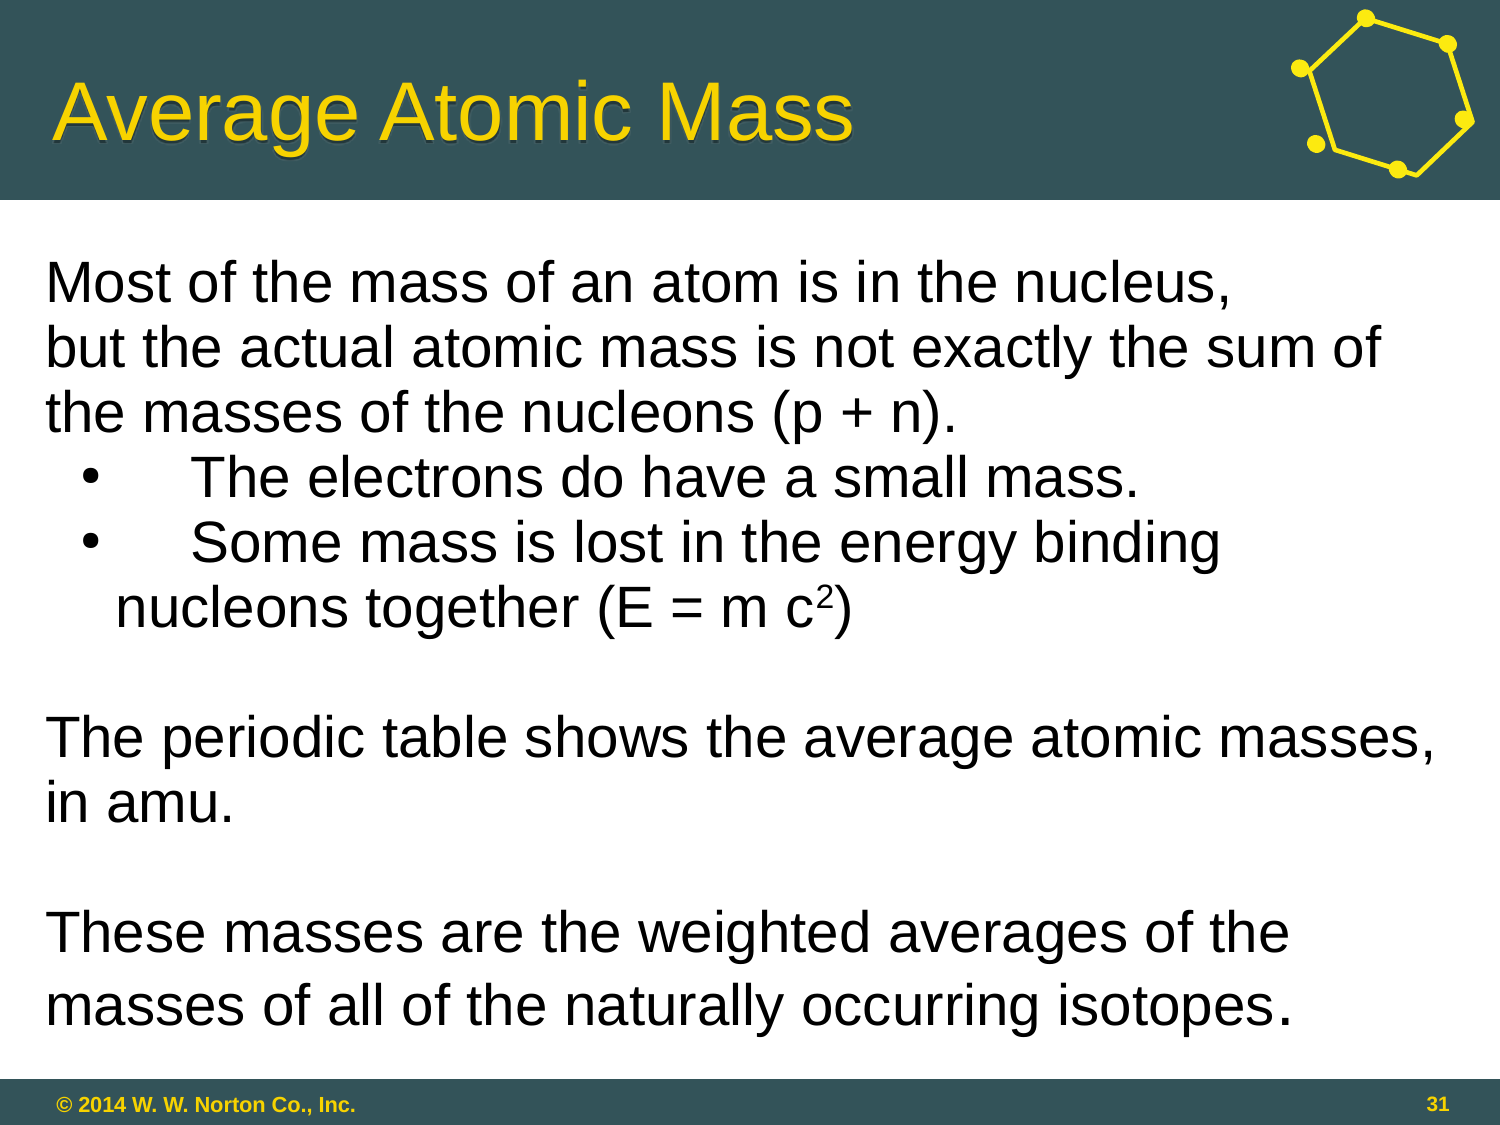

# Average Atomic Mass
Most of the mass of an atom is in the nucleus,
but the actual atomic mass is not exactly the sum of the masses of the nucleons (p + n).
	The electrons do have a small mass.
	Some mass is lost in the energy binding nucleons together (E = m c2)
The periodic table shows the average atomic masses, in amu.
These masses are the weighted averages of the masses of all of the naturally occurring isotopes.